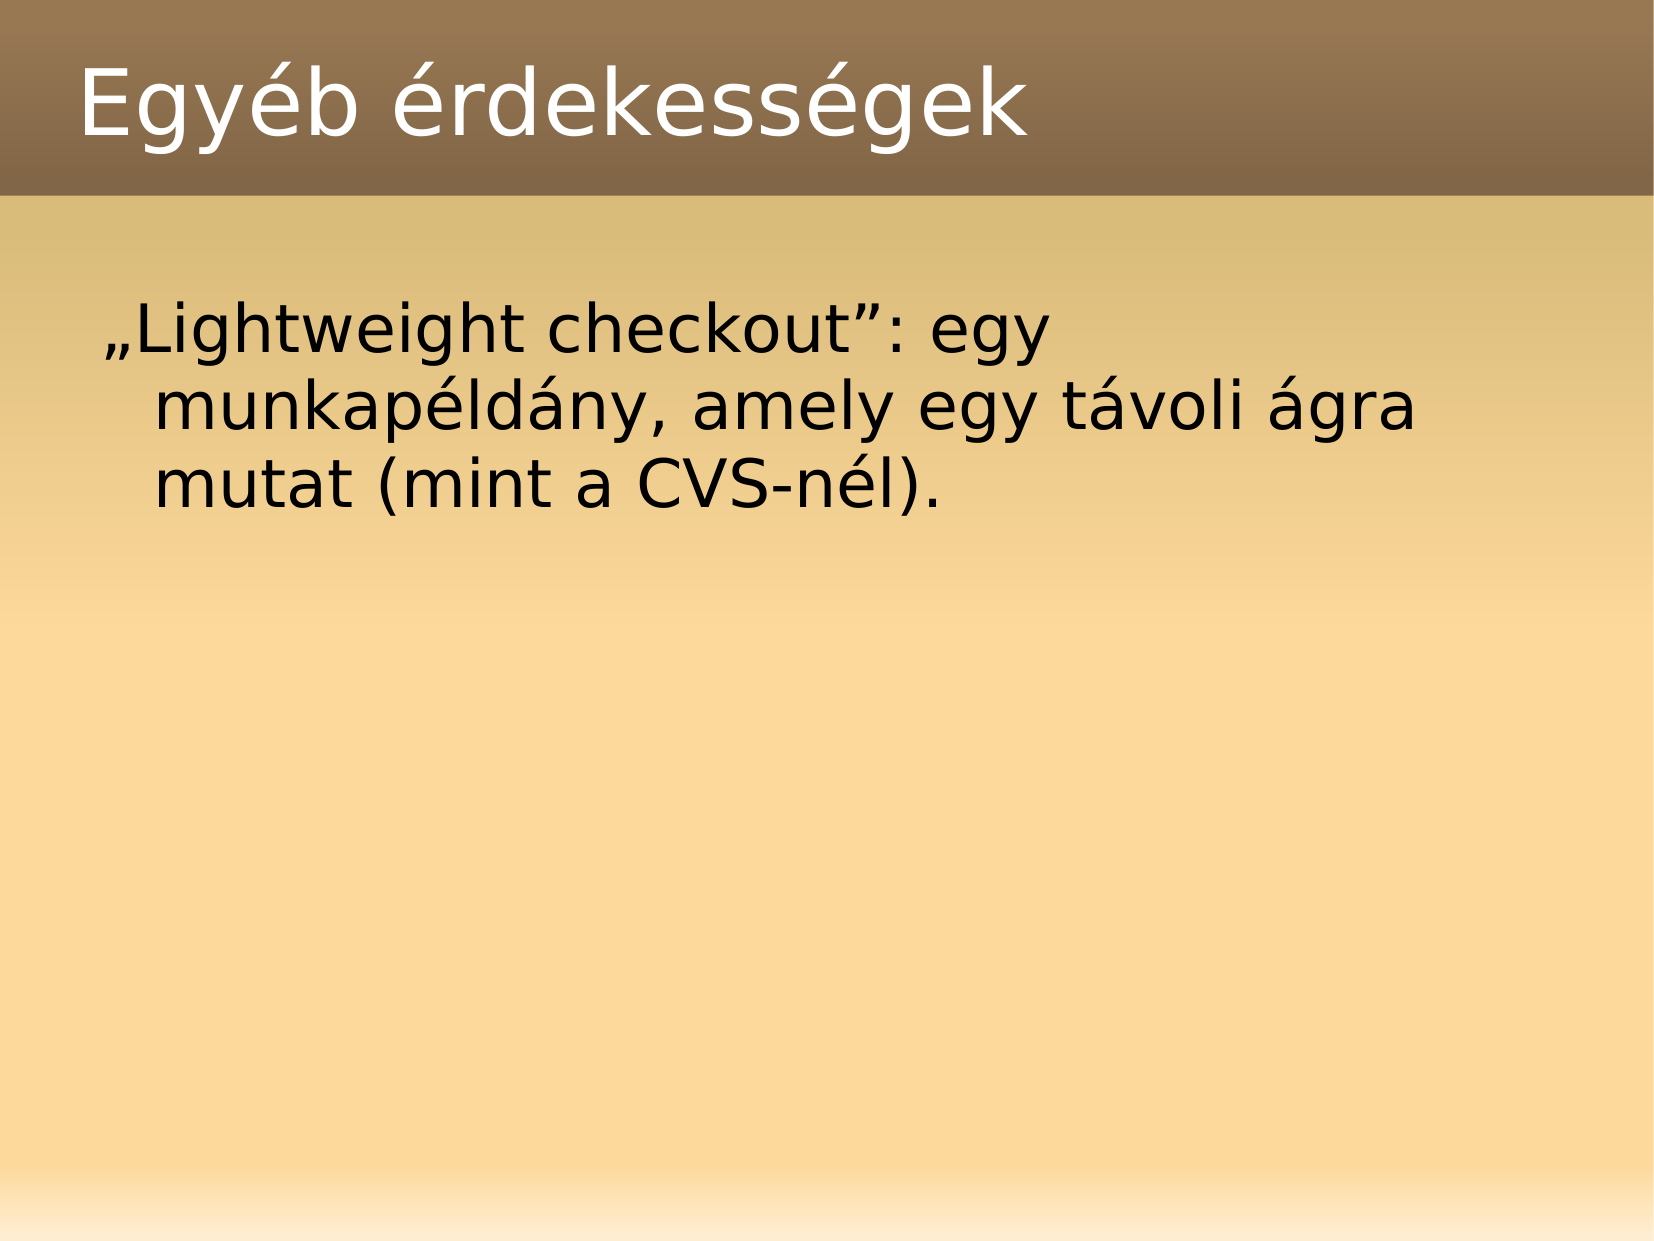

# Egyéb érdekességek
„Lightweight checkout”: egy munkapéldány, amely egy távoli ágra mutat (mint a CVS-nél).